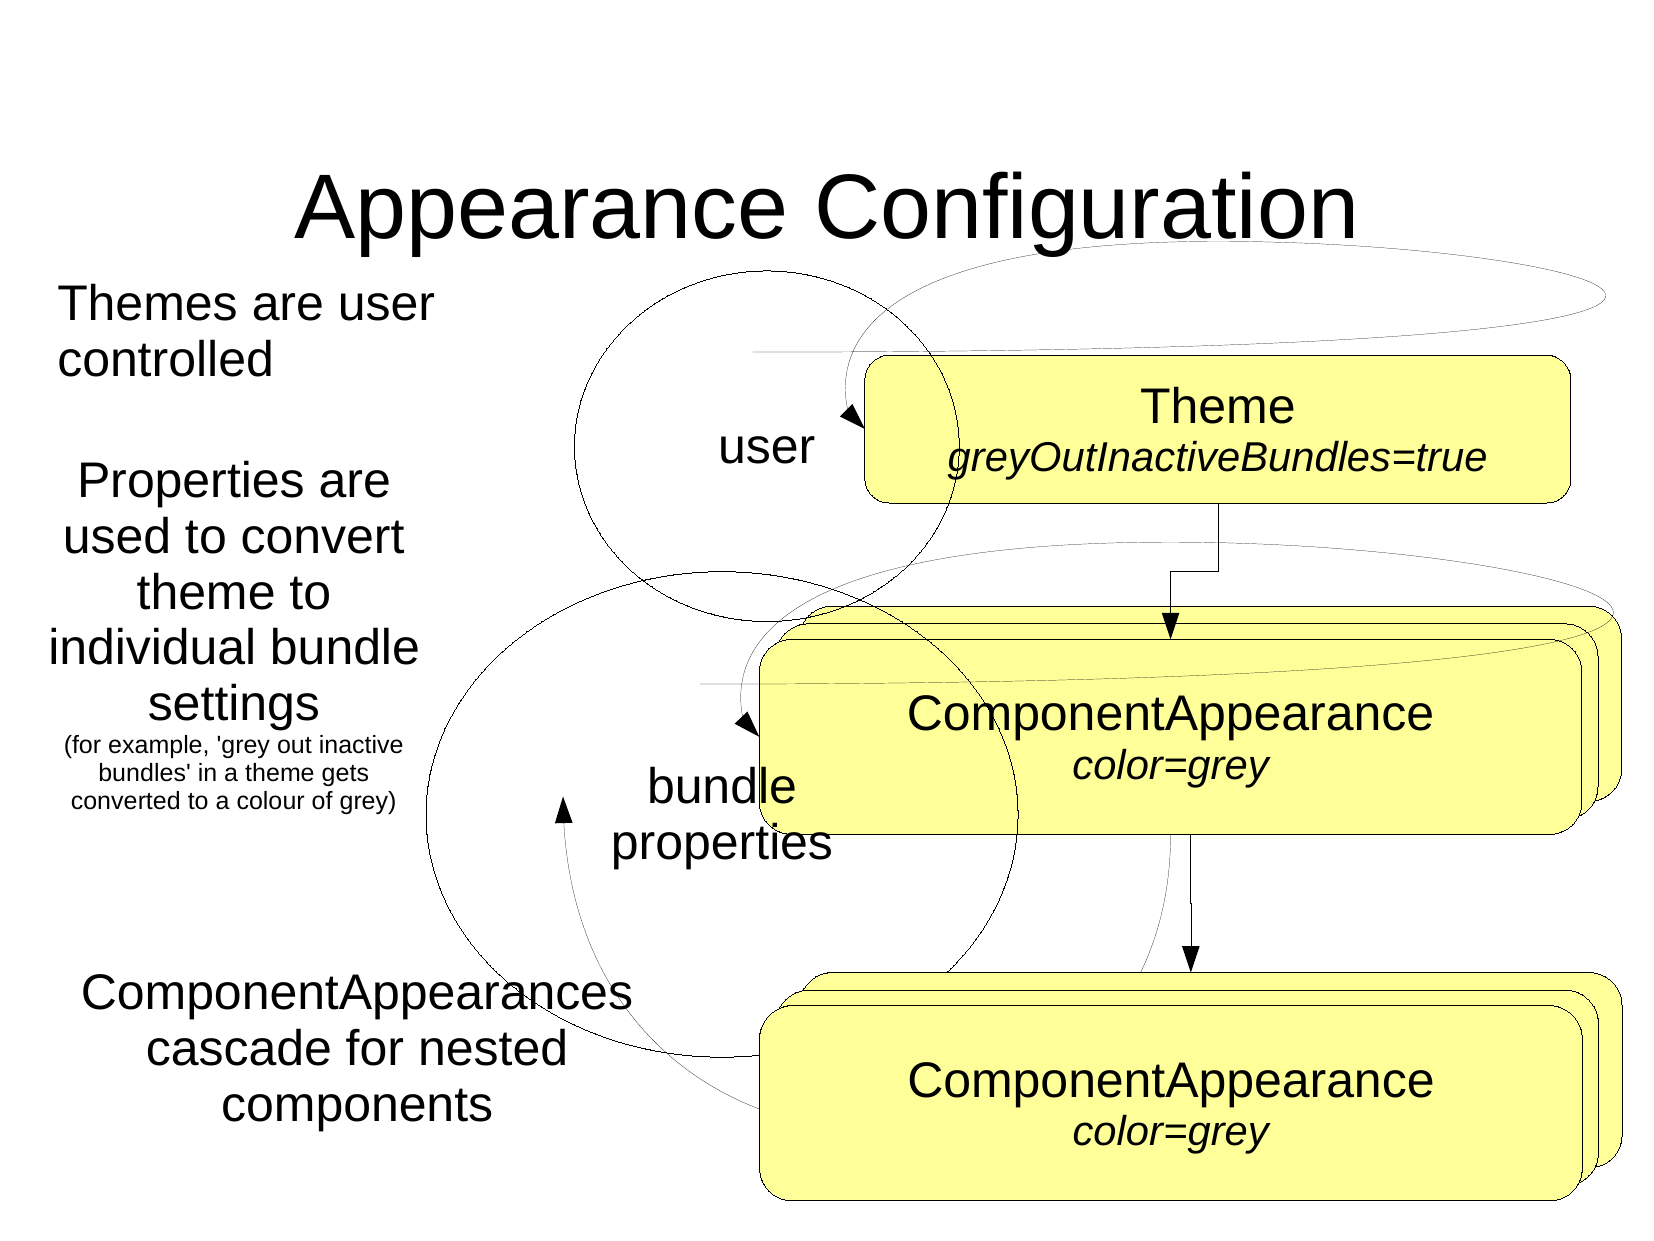

# Appearance Configuration
user
Themes are user controlled
Theme
greyOutInactiveBundles=true
Properties are used to convert theme to individual bundle settings
(for example, 'grey out inactive bundles' in a theme gets converted to a colour of grey)
bundle
properties
ComponentAppearance
ComponentAppearance
ComponentAppearance
color=grey
ComponentAppearances cascade for nested components
ComponentAppearance
ComponentAppearance
ComponentAppearance
color=grey